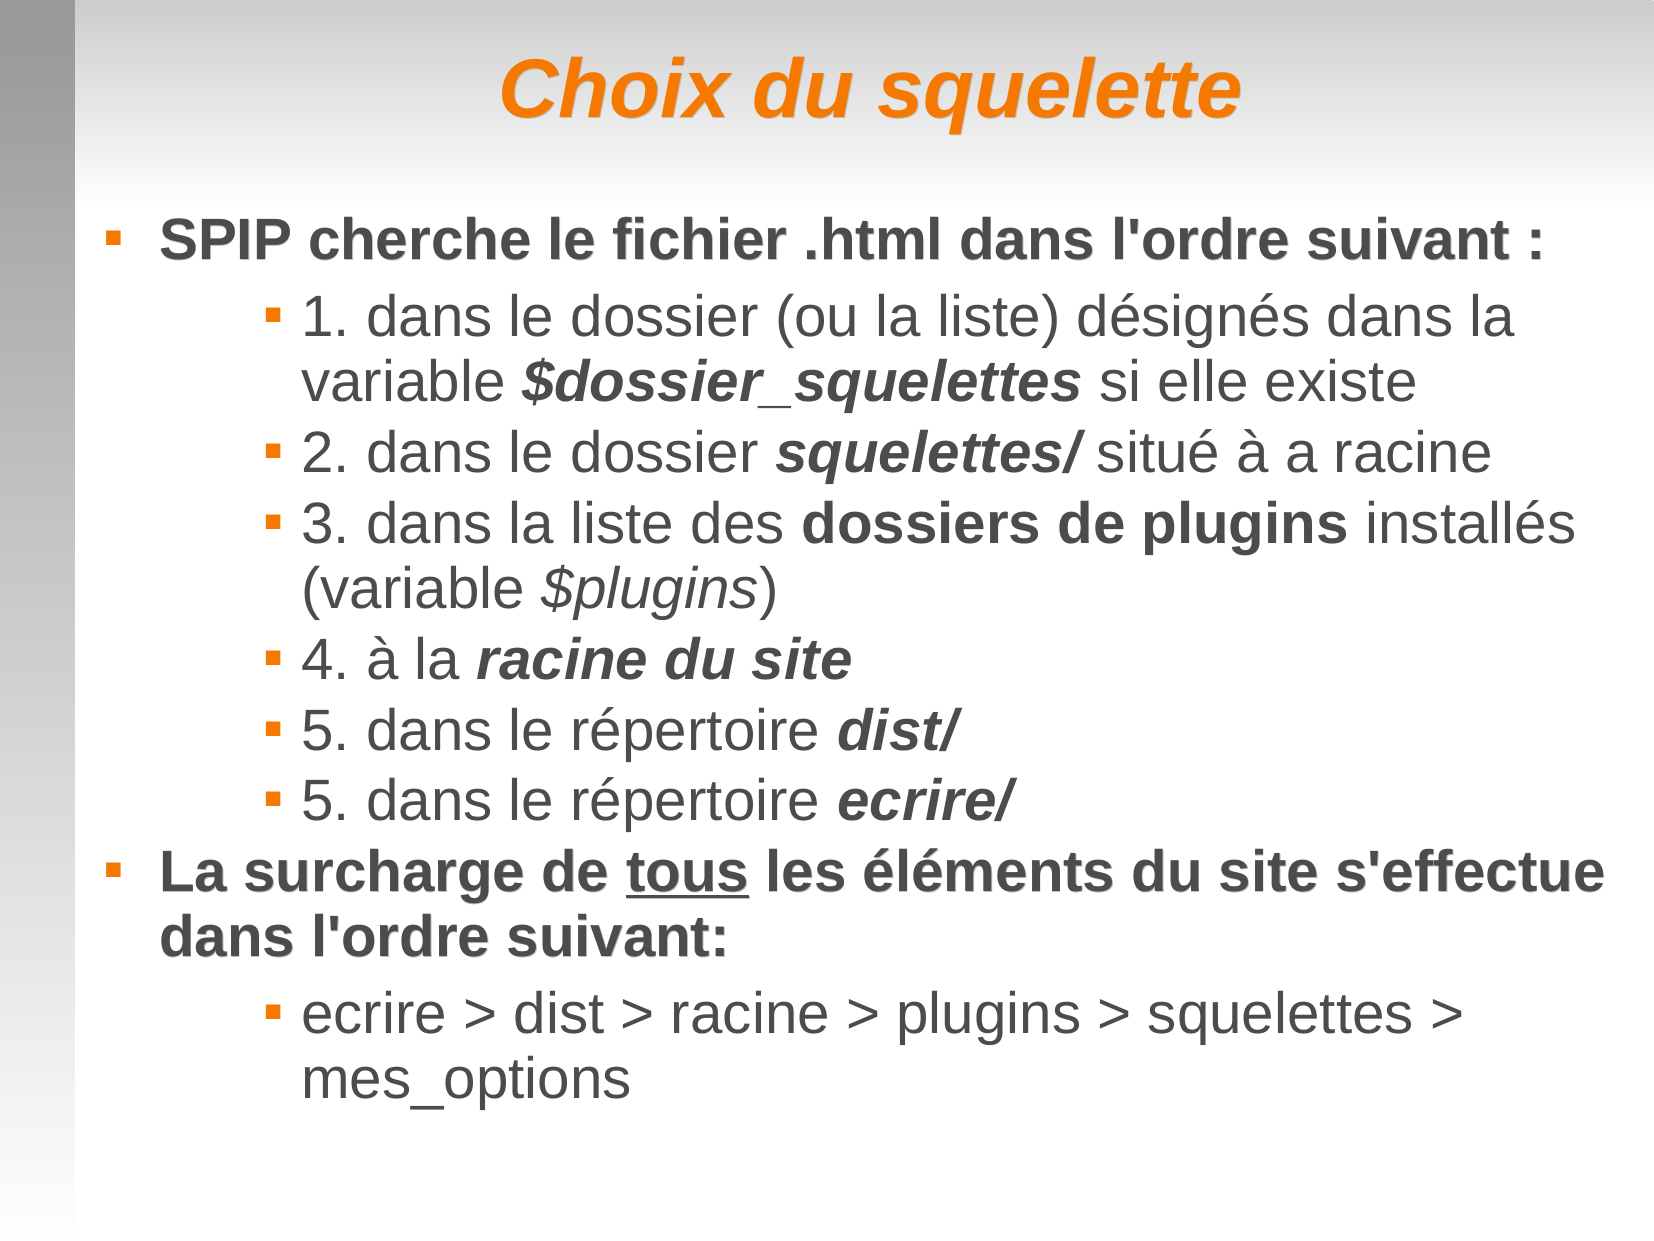

Choix du squelette
# SPIP cherche le fichier .html dans l'ordre suivant :
1. dans le dossier (ou la liste) désignés dans la variable $dossier_squelettes si elle existe
2. dans le dossier squelettes/ situé à a racine
3. dans la liste des dossiers de plugins installés (variable $plugins)
4. à la racine du site
5. dans le répertoire dist/
5. dans le répertoire ecrire/
La surcharge de tous les éléments du site s'effectue dans l'ordre suivant:
ecrire > dist > racine > plugins > squelettes > mes_options